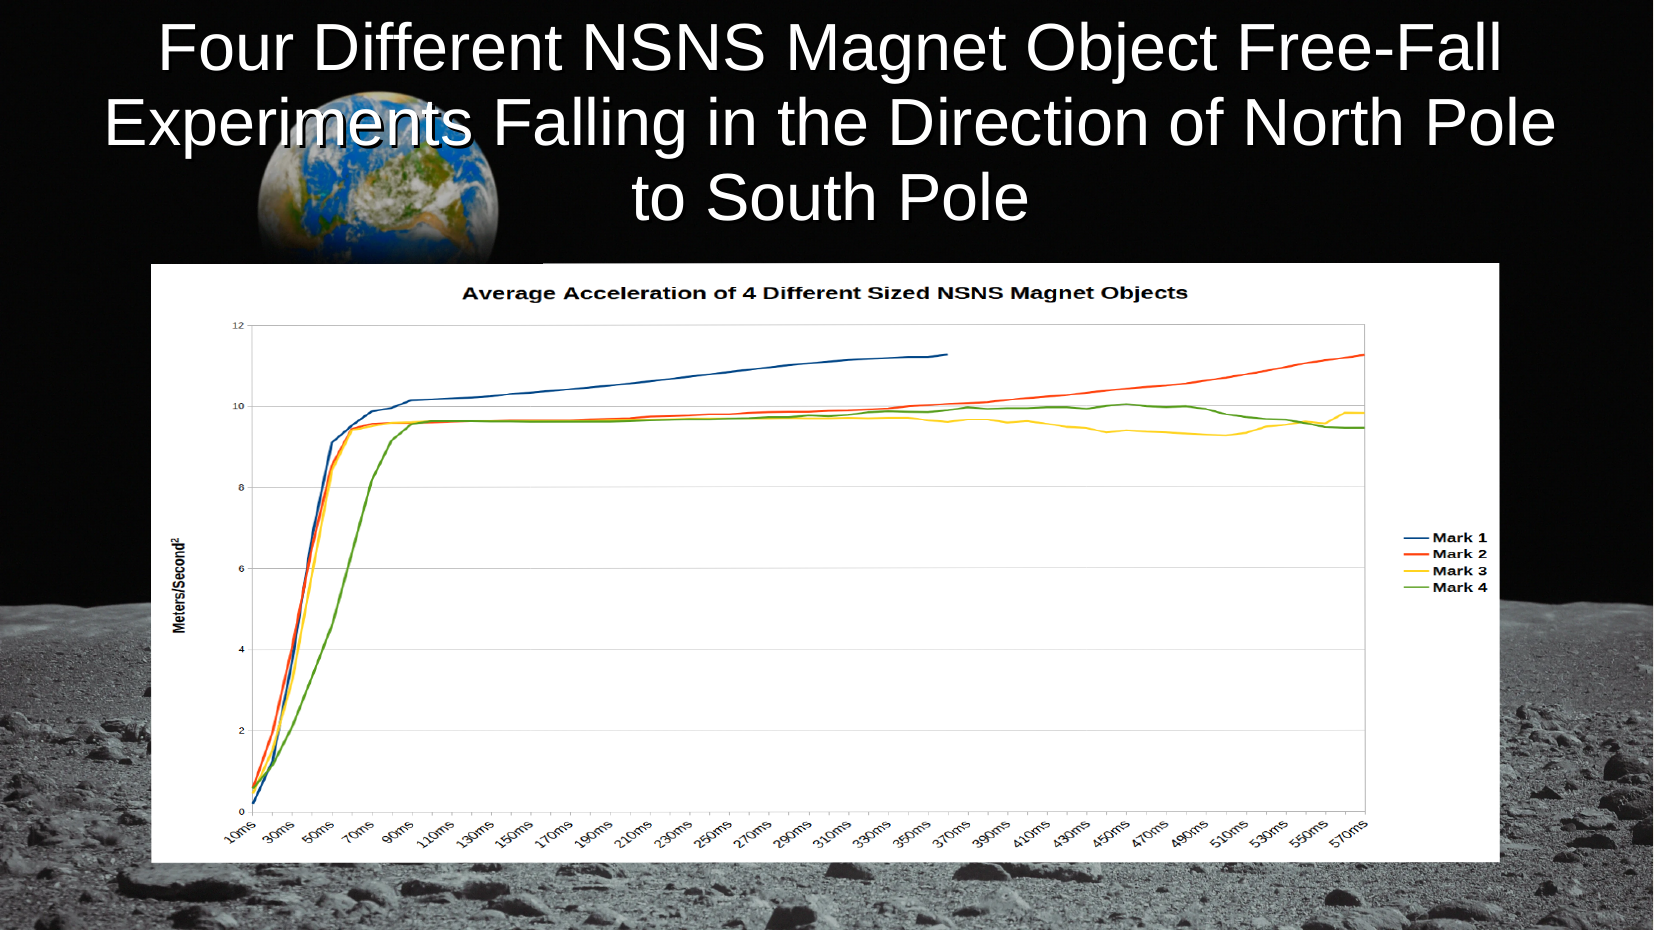

# Four Different NSNS Magnet Object Free-Fall Experiments Falling in the Direction of North Pole to South Pole